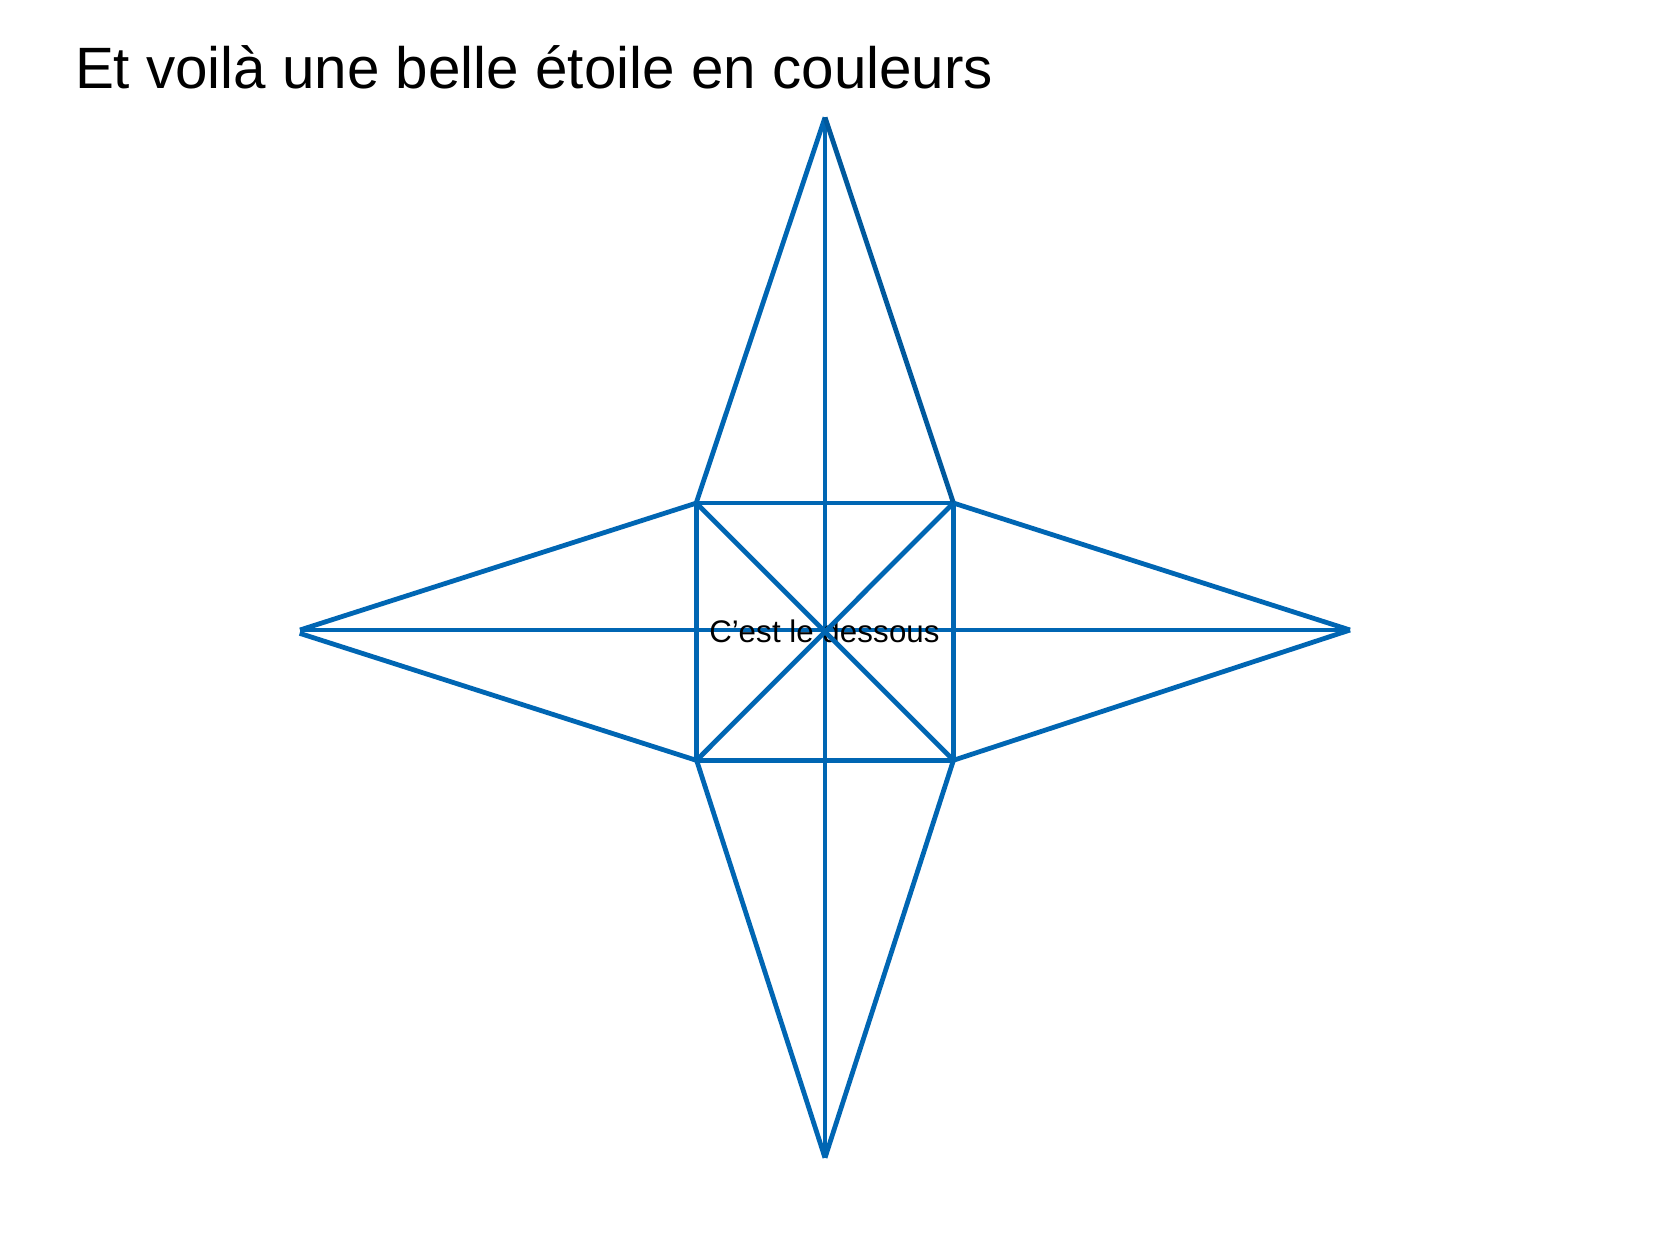

# Et voilà une belle étoile en couleurs
C’est le dessous